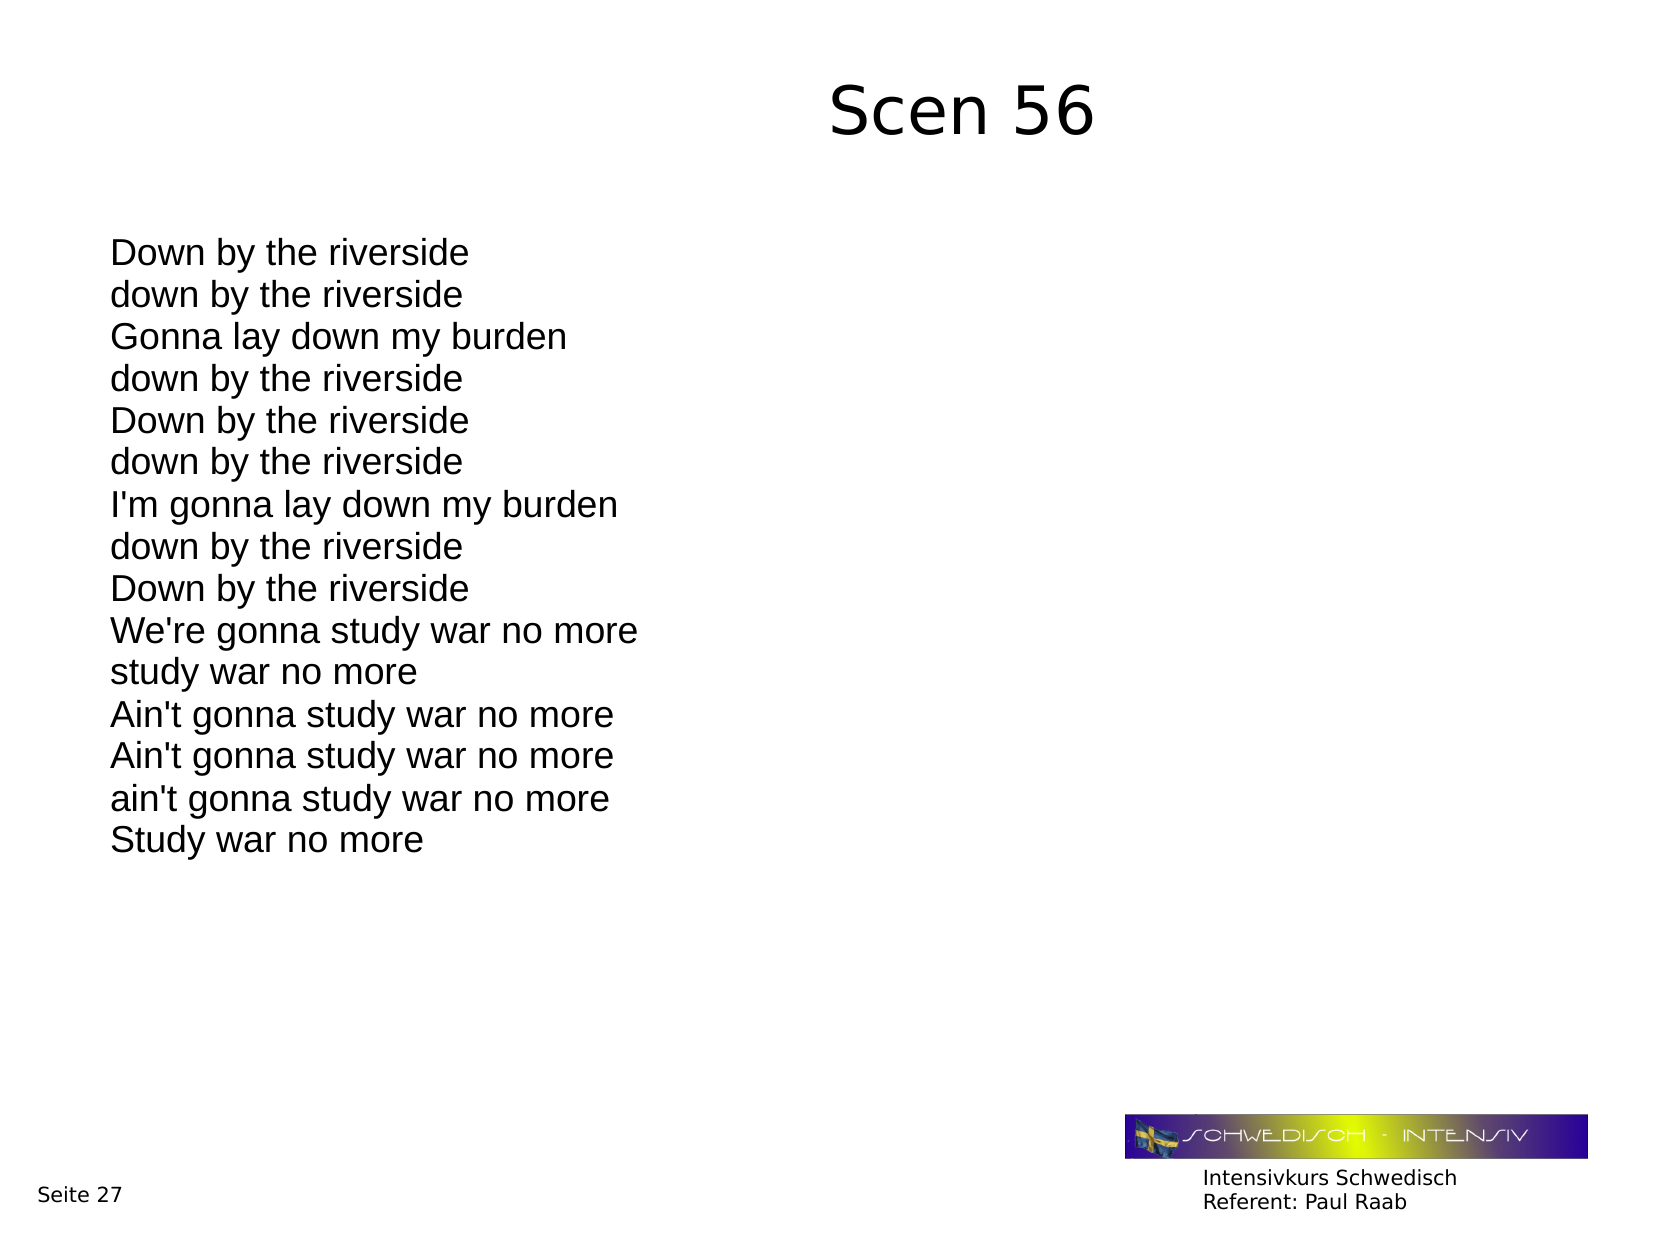

Scen 56
Down by the riverside
down by the riverside
Gonna lay down my burden
down by the riverside
Down by the riverside
down by the riverside
I'm gonna lay down my burden
down by the riverside
Down by the riverside
We're gonna study war no more
study war no more
Ain't gonna study war no more
Ain't gonna study war no more
ain't gonna study war no more
Study war no more